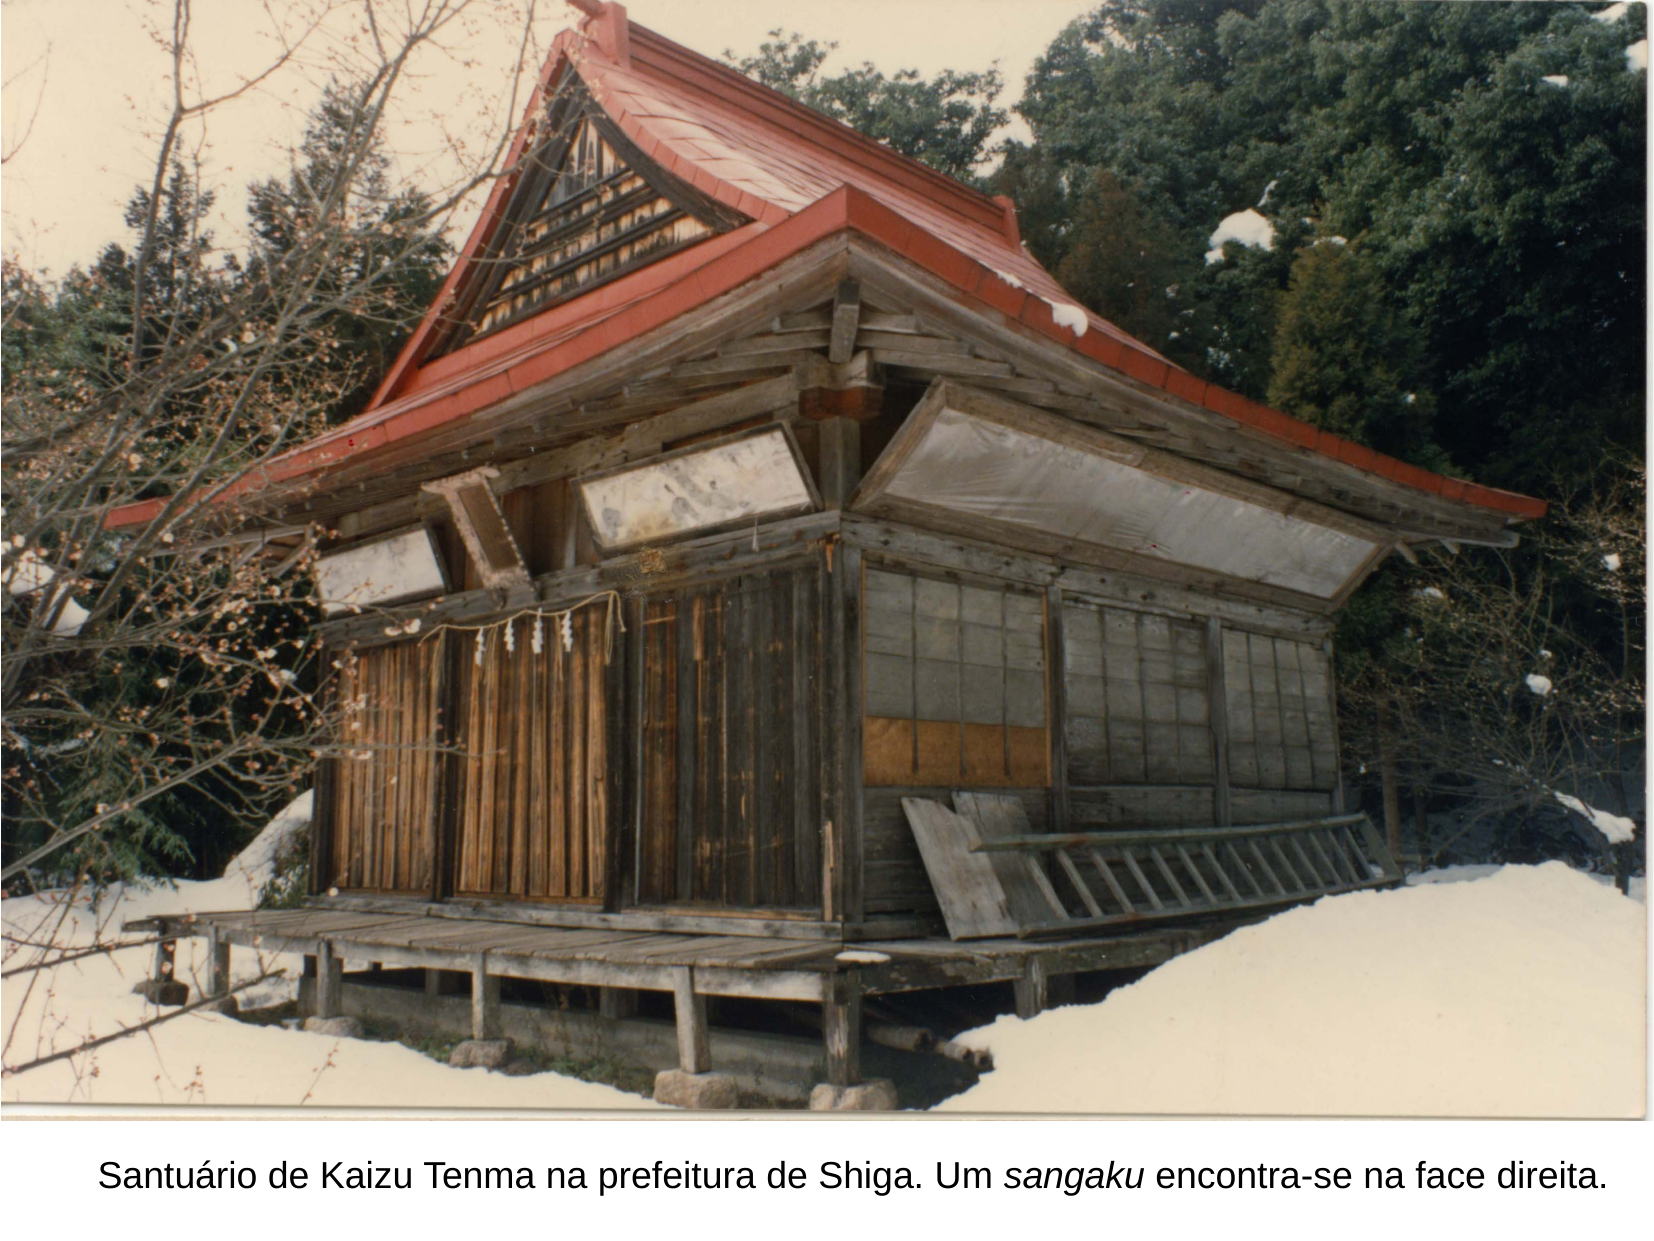

Santuário de Kaizu Tenma na prefeitura de Shiga. Um sangaku encontra-se na face direita.